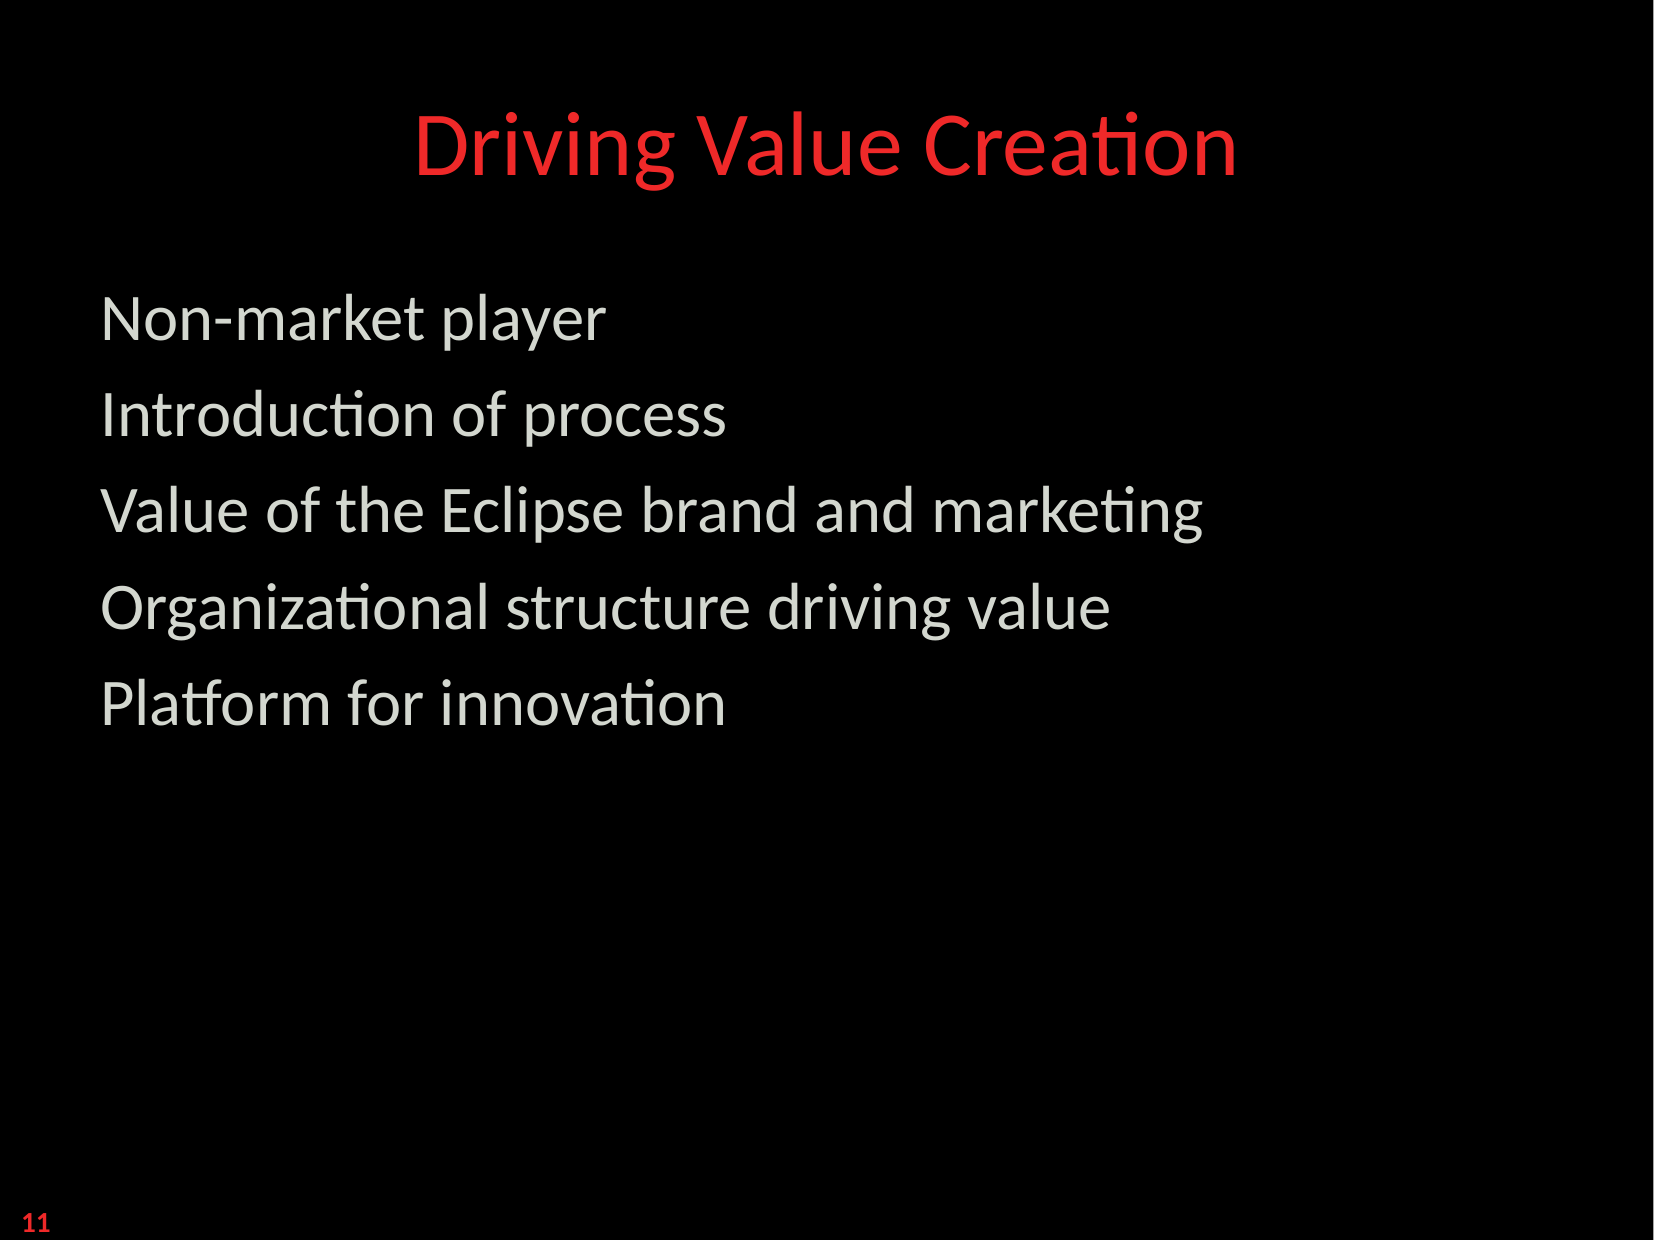

# Driving Value Creation
Non-market player
Introduction of process
Value of the Eclipse brand and marketing
Organizational structure driving value
Platform for innovation
11